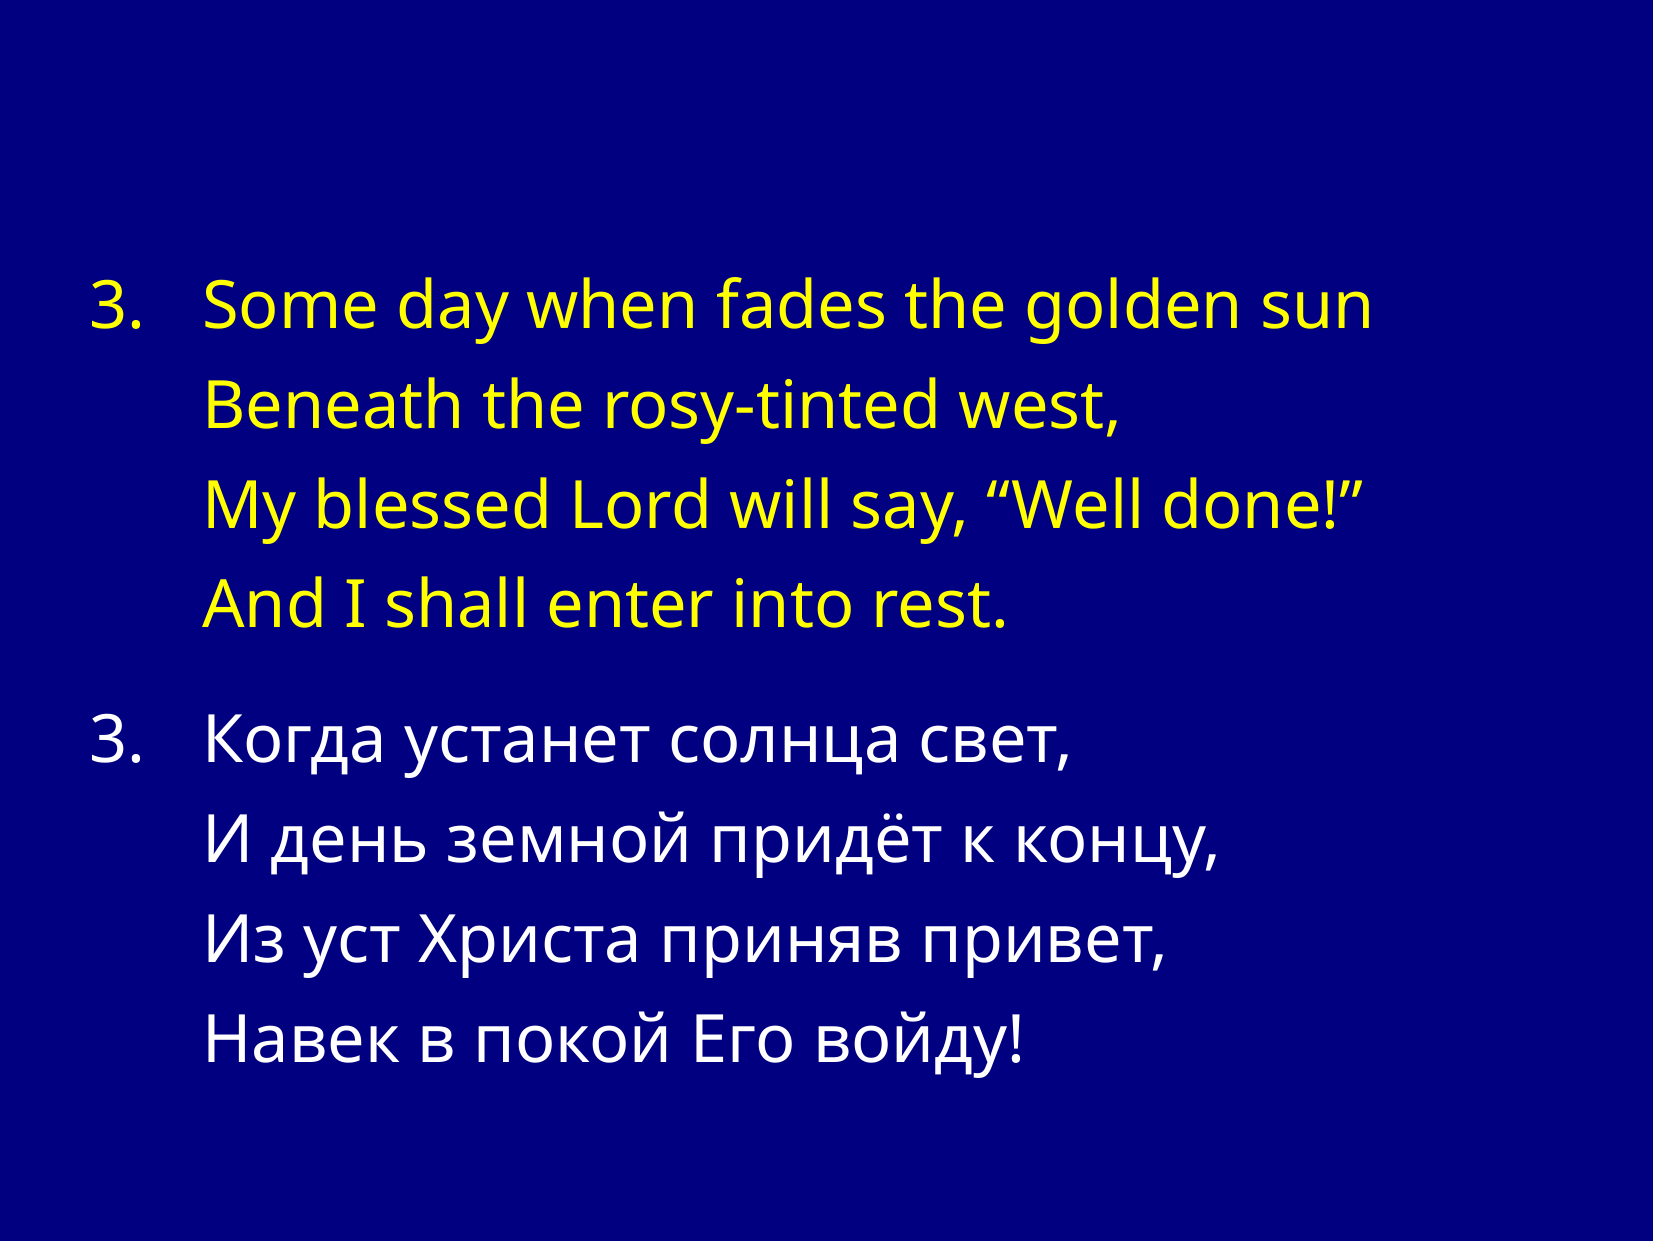

3.	Some day when fades the golden sun
	Beneath the rosy-tinted west,
	My blessed Lord will say, “Well done!”
	And I shall enter into rest.
3.	Когда устанет солнца свет,
	И день земной придёт к концу,
	Из уст Христа приняв привет,
	Навек в покой Его войду!